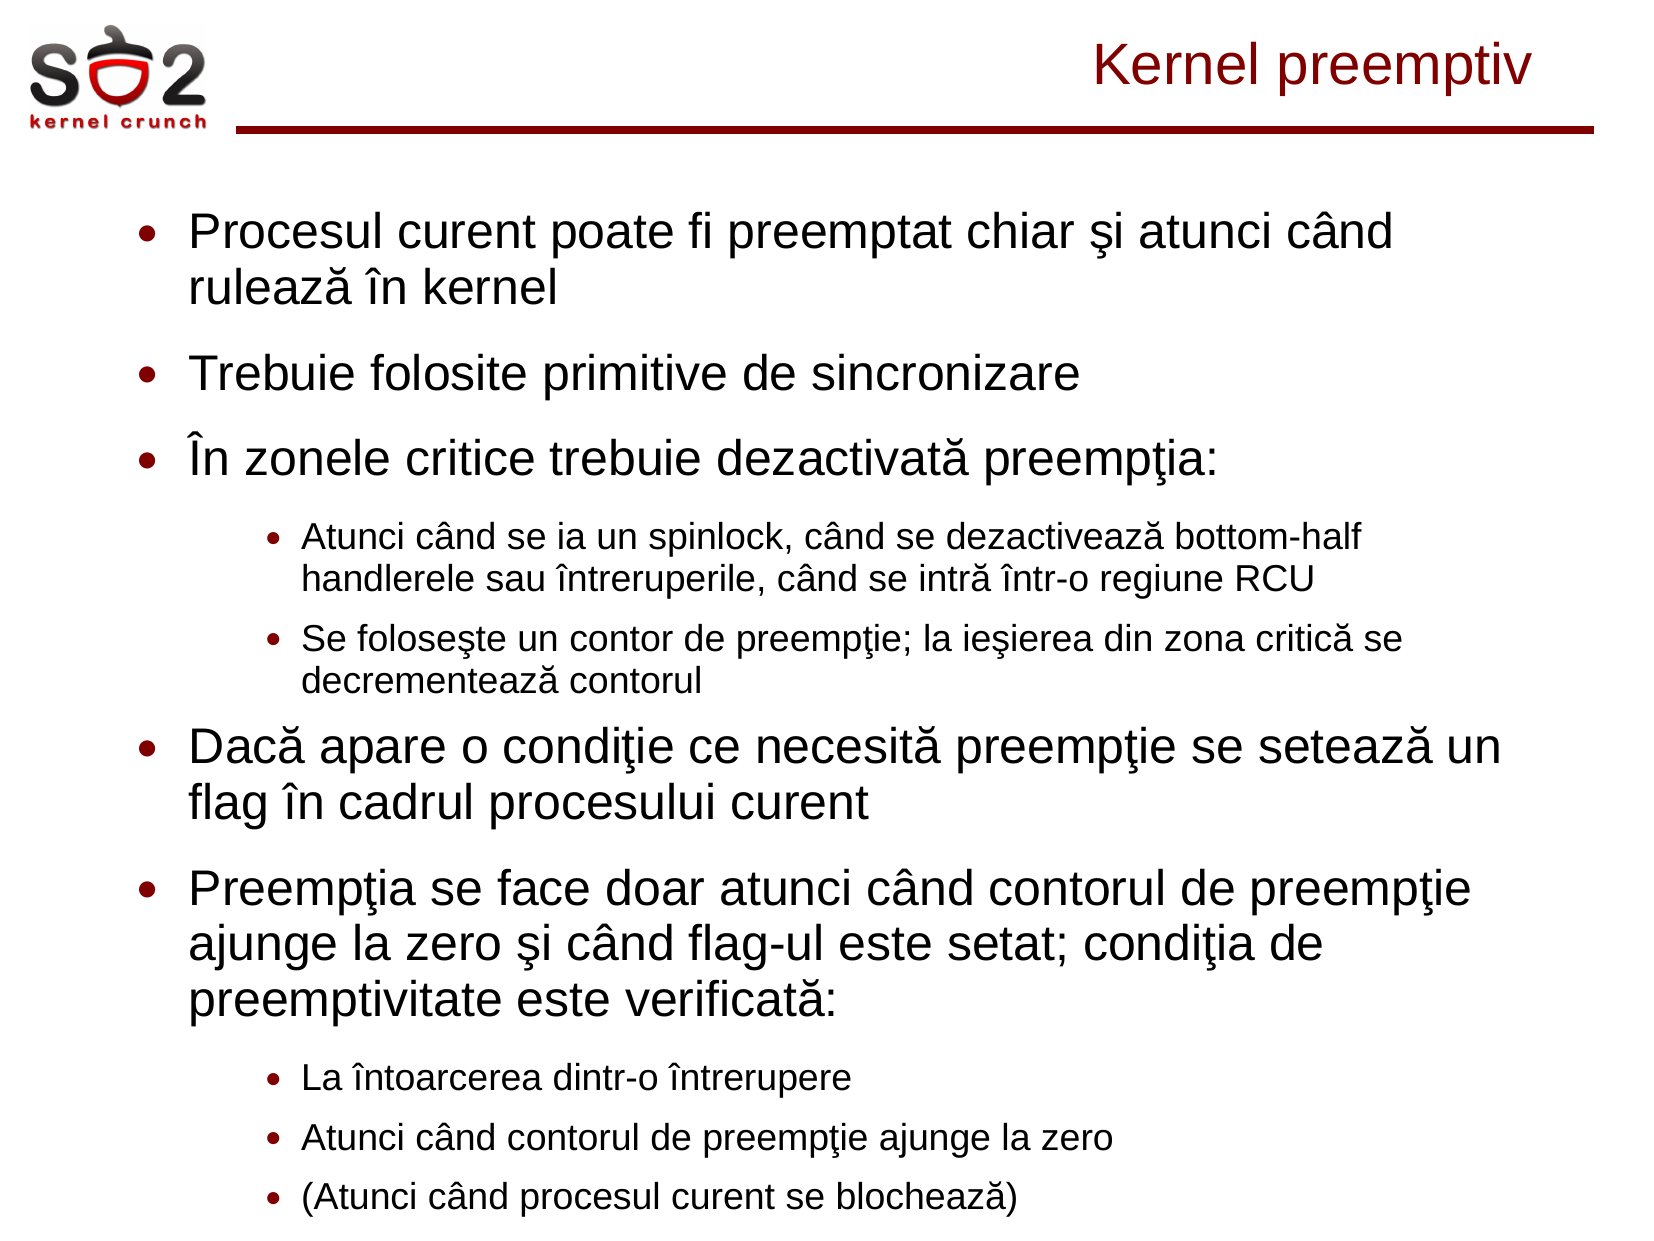

# Kernel preemptiv
Procesul curent poate fi preemptat chiar şi atunci când rulează în kernel
Trebuie folosite primitive de sincronizare
În zonele critice trebuie dezactivată preempţia:
Atunci când se ia un spinlock, când se dezactivează bottom-half handlerele sau întreruperile, când se intră într-o regiune RCU
Se foloseşte un contor de preempţie; la ieşierea din zona critică se decrementează contorul
Dacă apare o condiţie ce necesită preempţie se setează un flag în cadrul procesului curent
Preempţia se face doar atunci când contorul de preempţie ajunge la zero şi când flag-ul este setat; condiţia de preemptivitate este verificată:
La întoarcerea dintr-o întrerupere
Atunci când contorul de preempţie ajunge la zero
(Atunci când procesul curent se blochează)